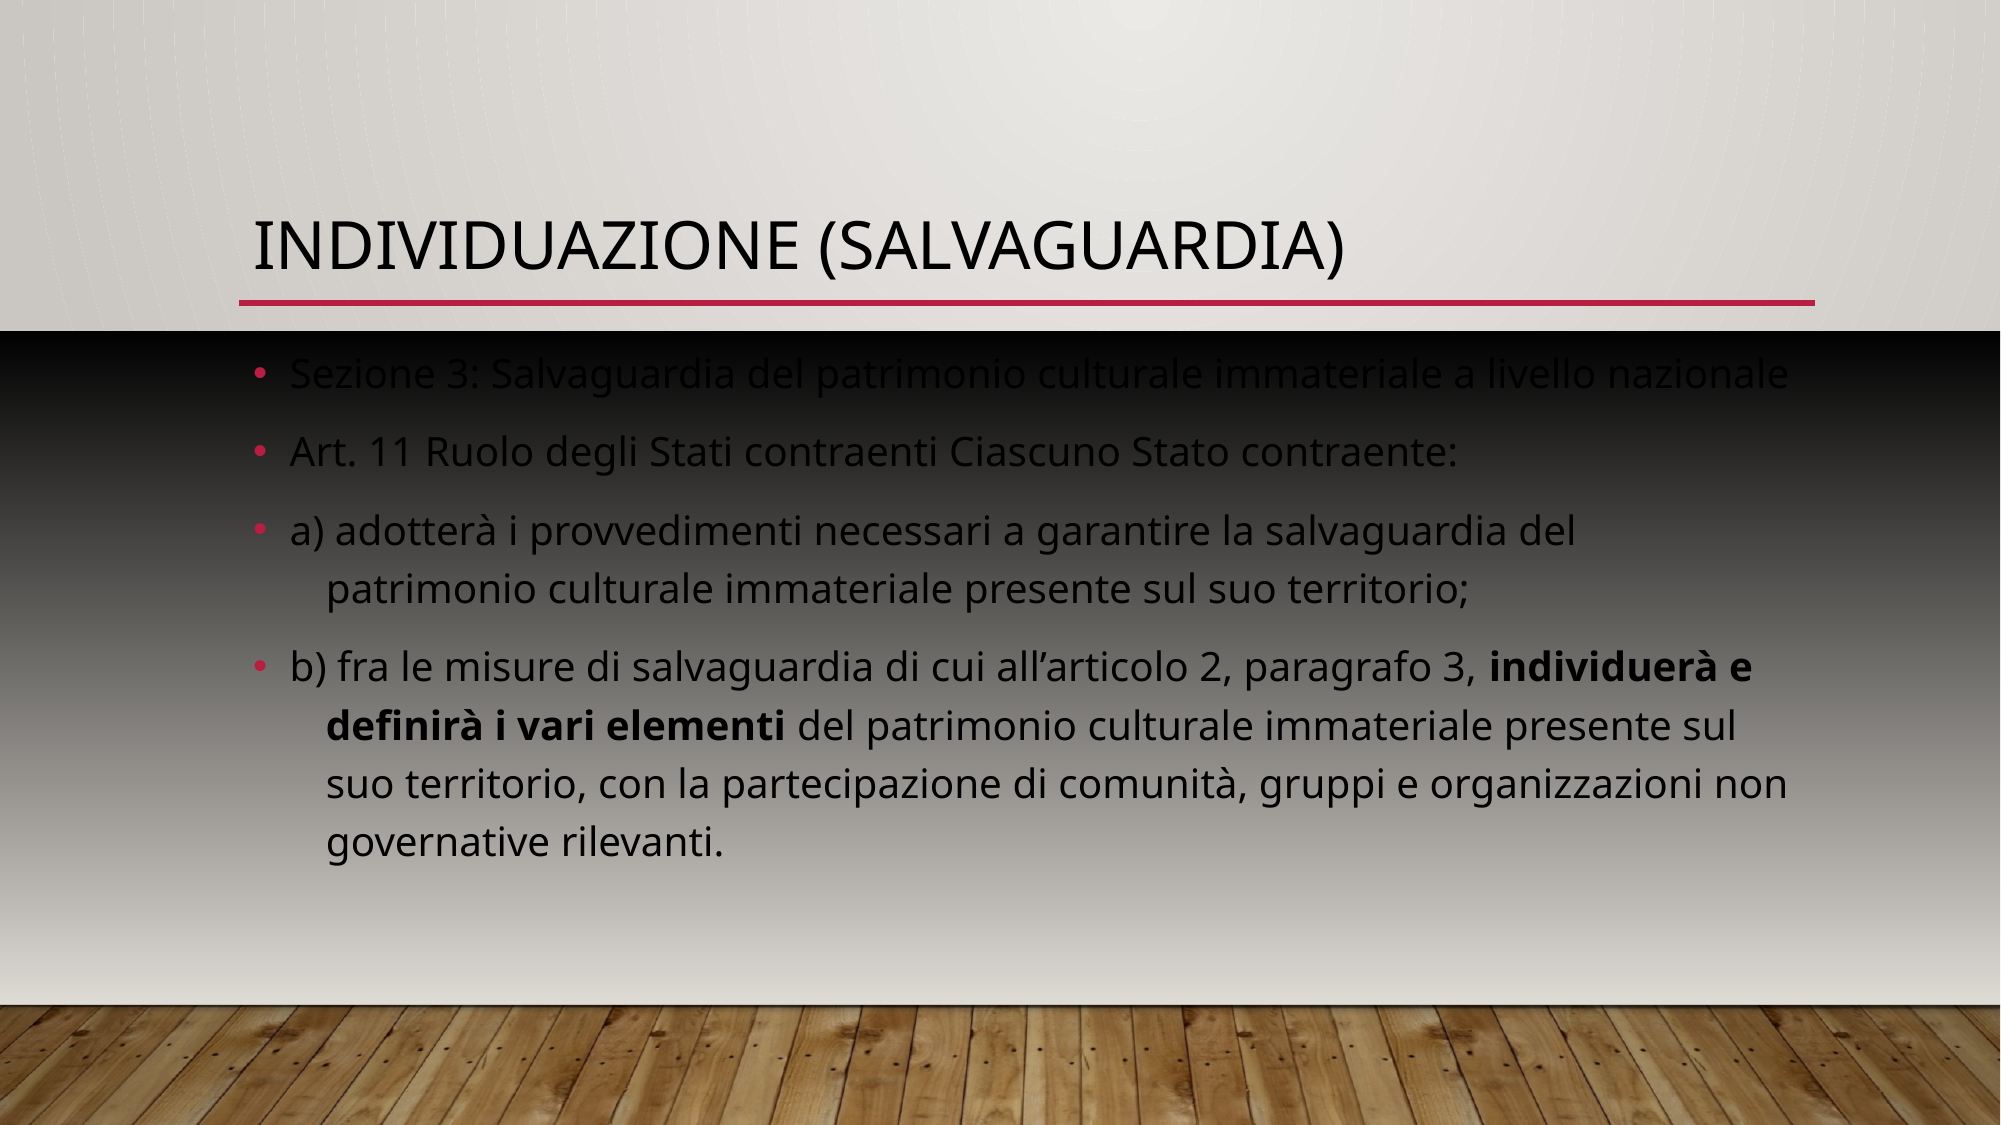

# individuazione (salvaguardia)
Sezione 3: Salvaguardia del patrimonio culturale immateriale a livello nazionale
Art. 11 Ruolo degli Stati contraenti Ciascuno Stato contraente:
a) adotterà i provvedimenti necessari a garantire la salvaguardia del patrimonio culturale immateriale presente sul suo territorio;
b) fra le misure di salvaguardia di cui all’articolo 2, paragrafo 3, individuerà e definirà i vari elementi del patrimonio culturale immateriale presente sul suo territorio, con la partecipazione di comunità, gruppi e organizzazioni non governative rilevanti.